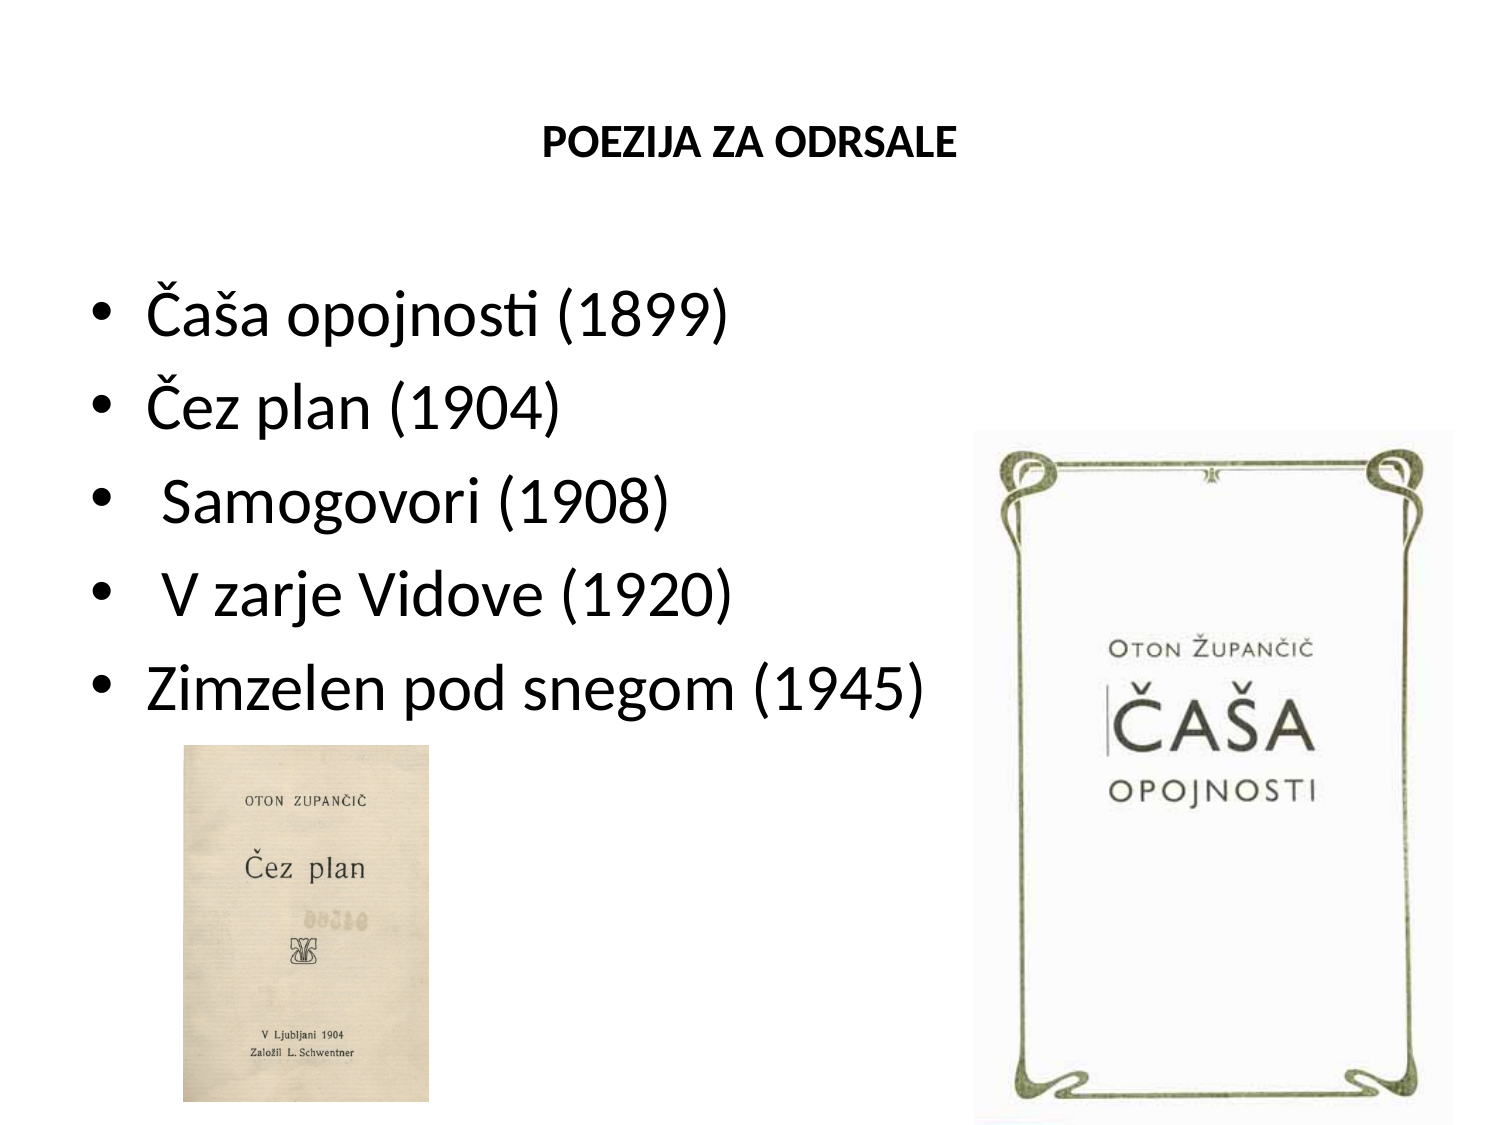

# POEZIJA ZA ODRSALE
Čaša opojnosti (1899)
Čez plan (1904)
 Samogovori (1908)
 V zarje Vidove (1920)
Zimzelen pod snegom (1945)